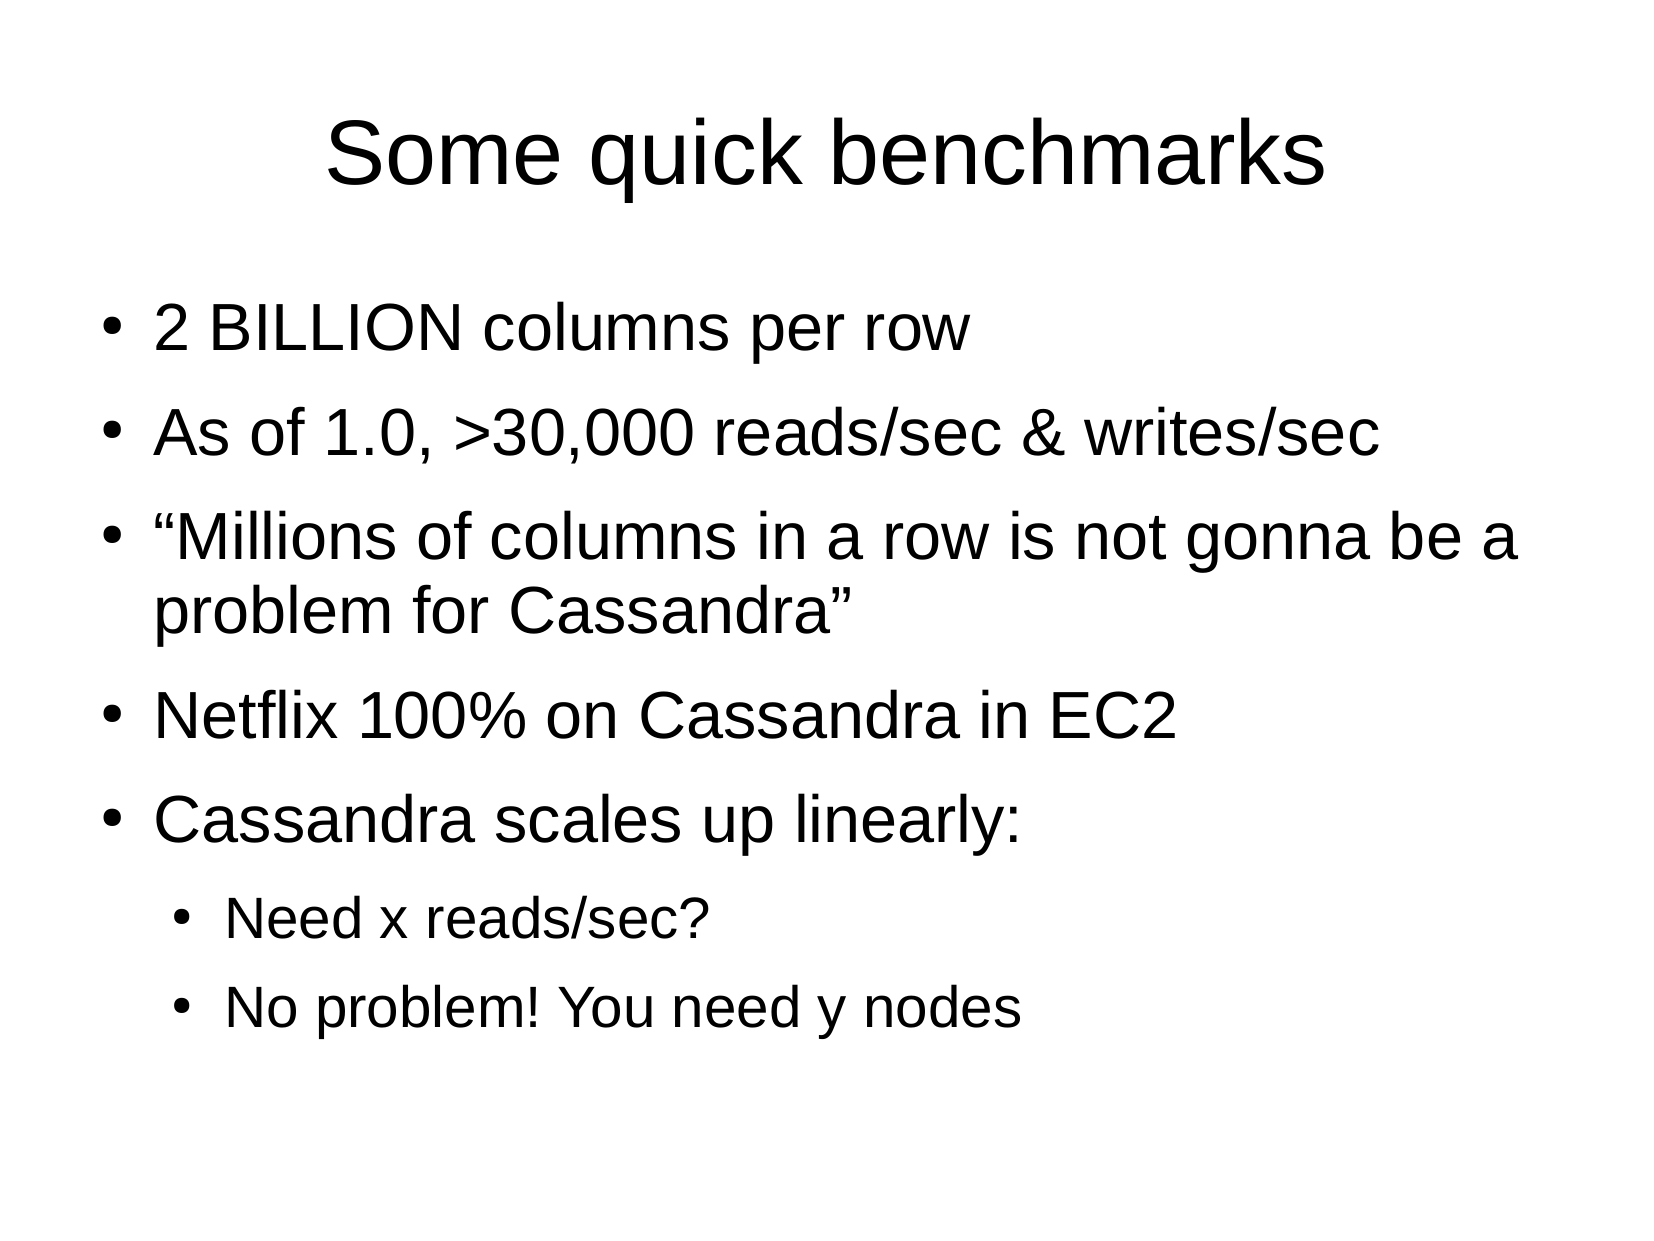

# Some quick benchmarks
2 BILLION columns per row
As of 1.0, >30,000 reads/sec & writes/sec
“Millions of columns in a row is not gonna be a problem for Cassandra”
Netflix 100% on Cassandra in EC2
Cassandra scales up linearly:
Need x reads/sec?
No problem! You need y nodes